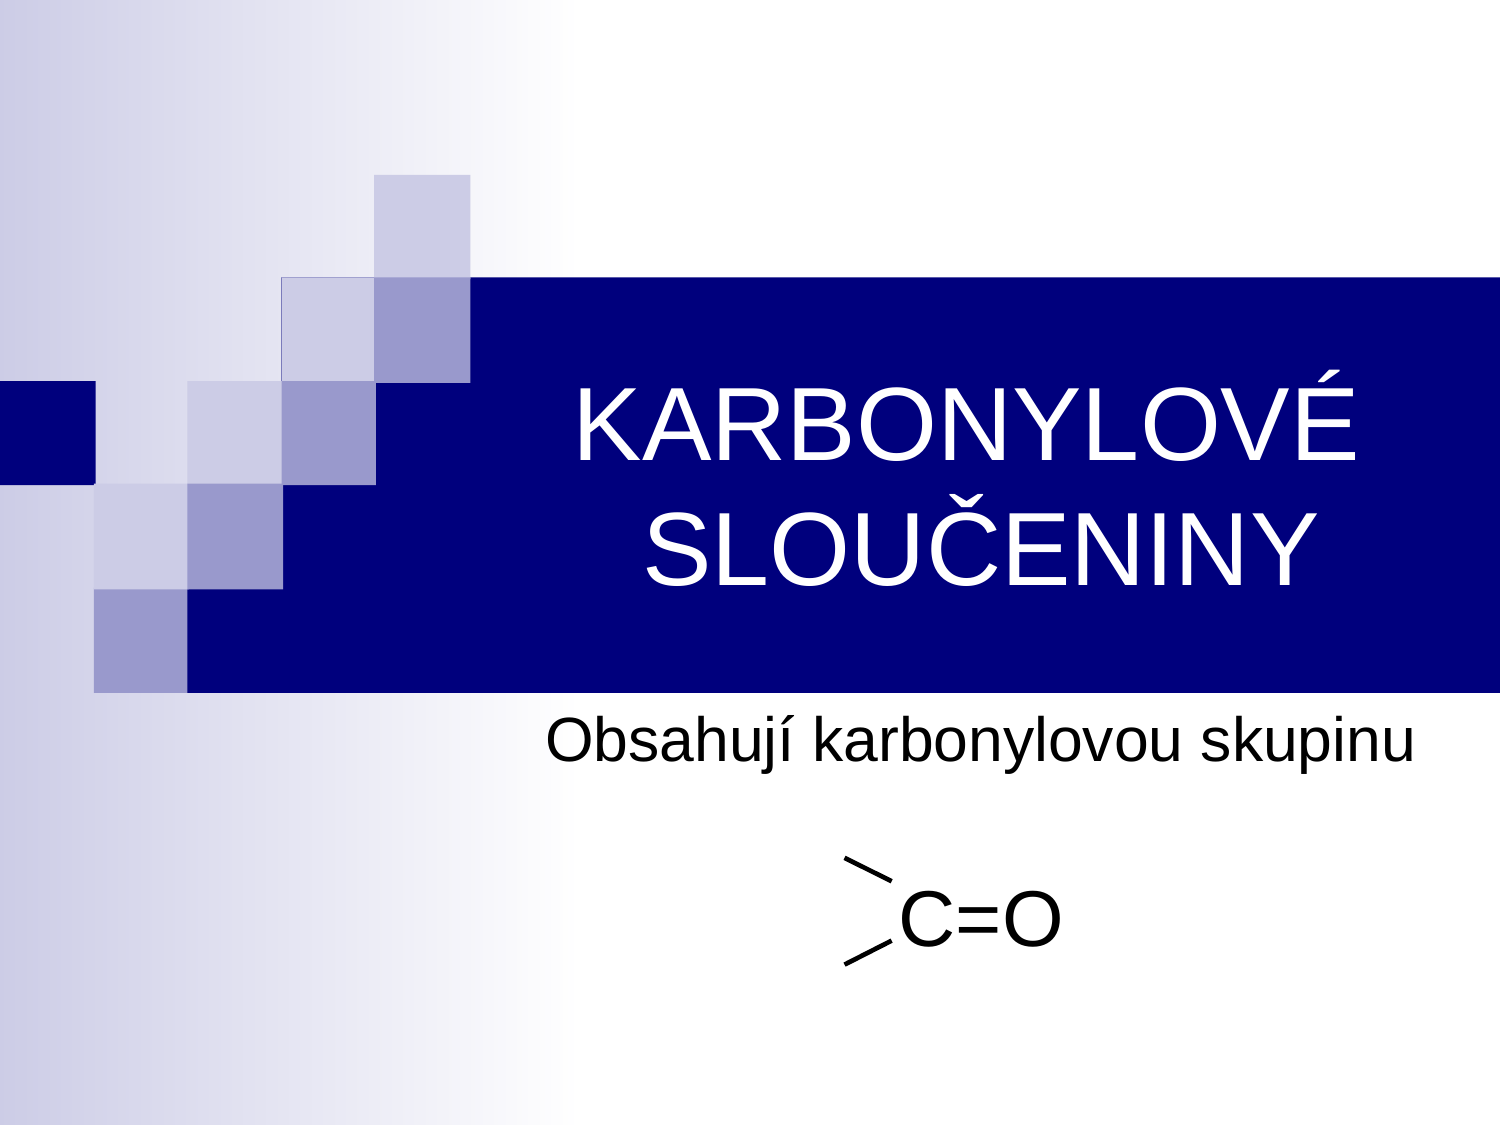

# KARBONYLOVÉ SLOUČENINY
Obsahují karbonylovou skupinu
C=O